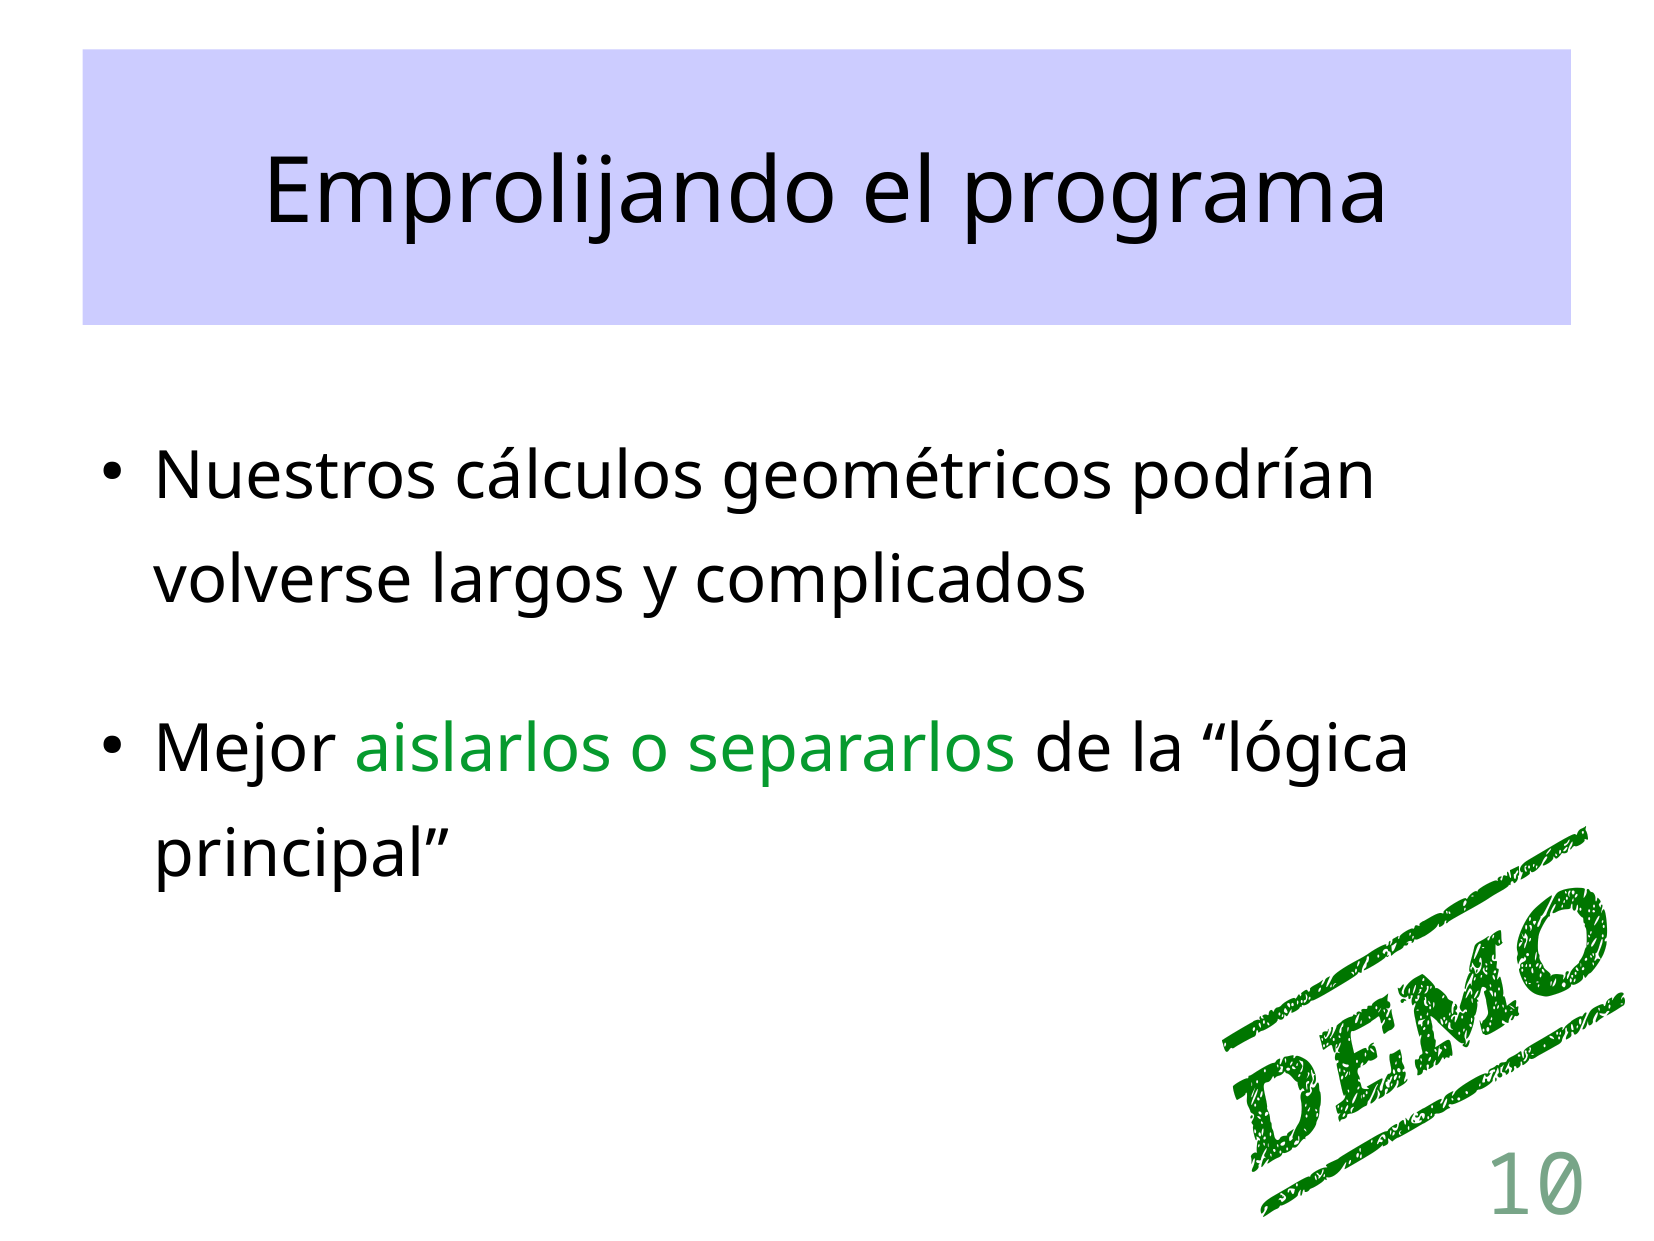

# Emprolijando el programa
Nuestros cálculos geométricos podrían volverse largos y complicados
Mejor aislarlos o separarlos de la “lógica principal”
10